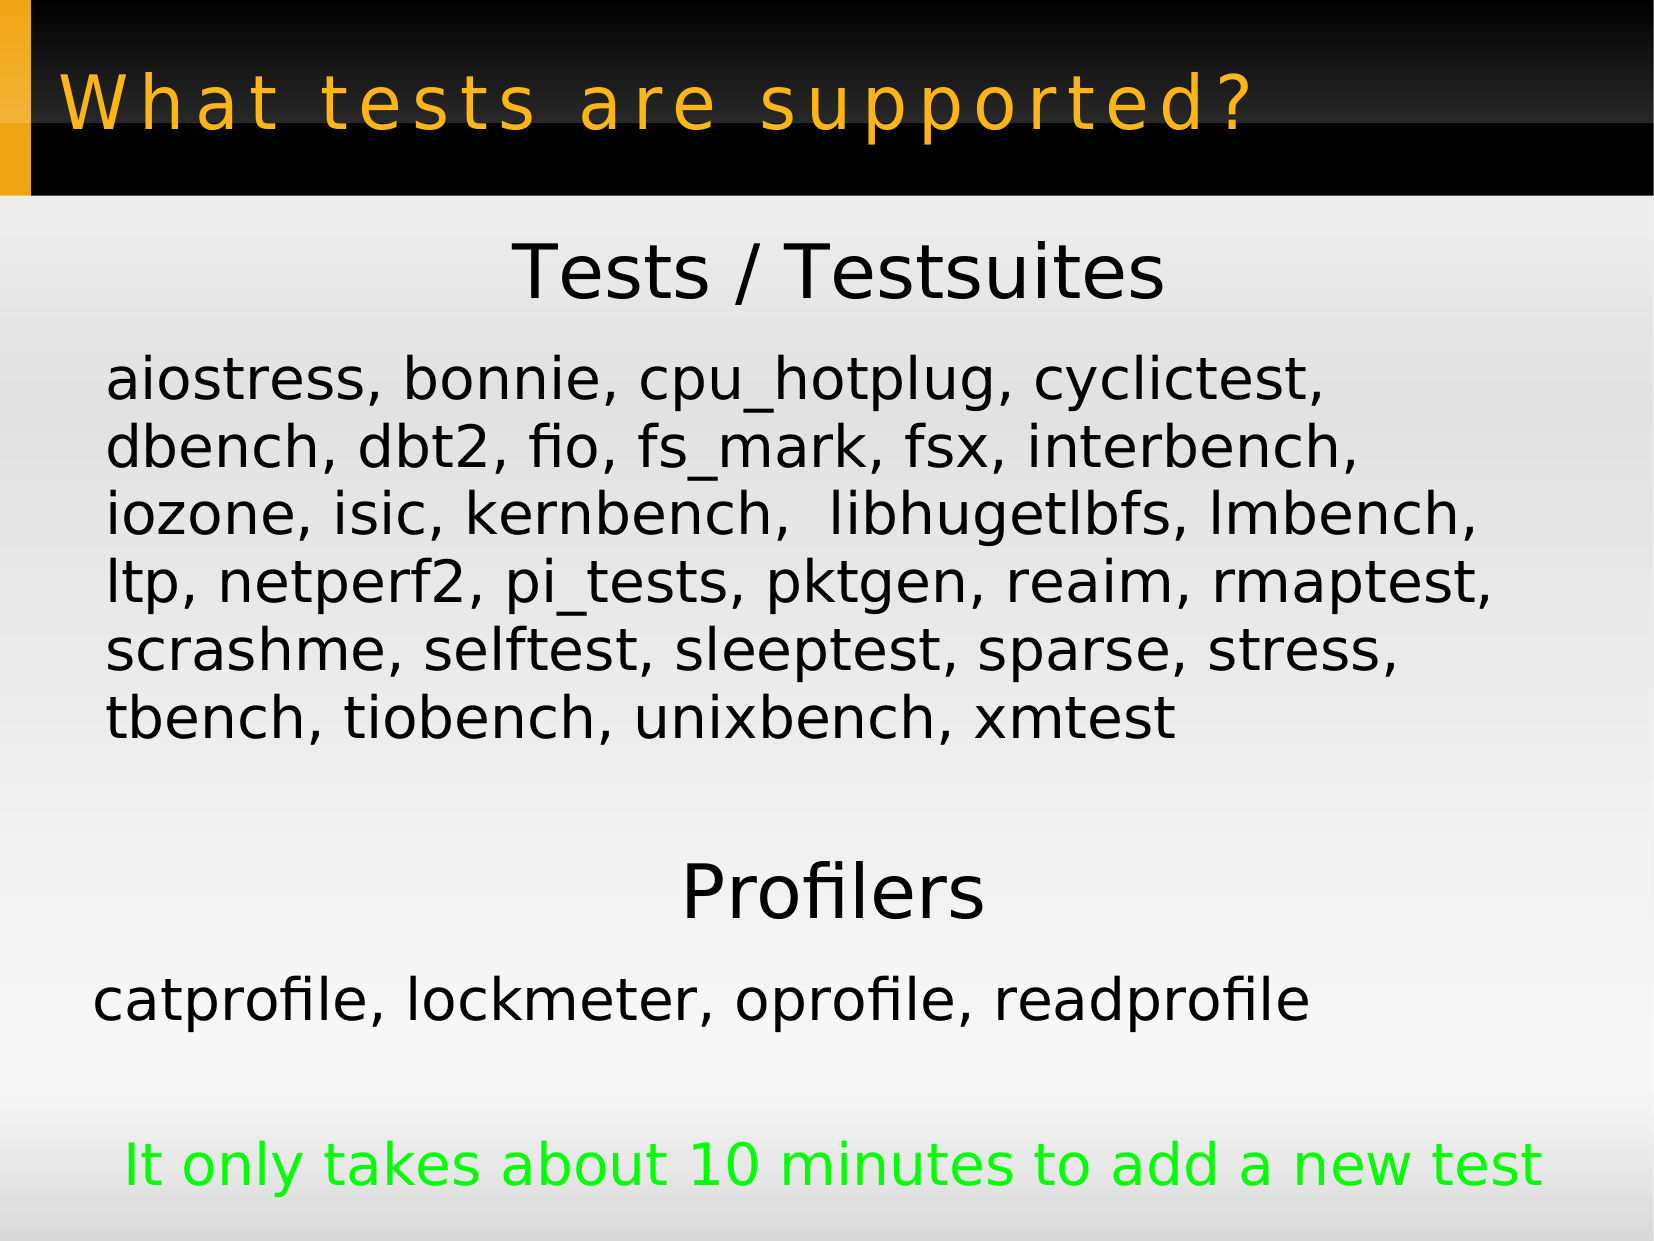

# What tests are supported?
Tests / Testsuites
aiostress, bonnie, cpu_hotplug, cyclictest, dbench, dbt2, fio, fs_mark, fsx, interbench, iozone, isic, kernbench, libhugetlbfs, lmbench, ltp, netperf2, pi_tests, pktgen, reaim, rmaptest, scrashme, selftest, sleeptest, sparse, stress, tbench, tiobench, unixbench, xmtest
Profilers
catprofile, lockmeter, oprofile, readprofile
It only takes about 10 minutes to add a new test